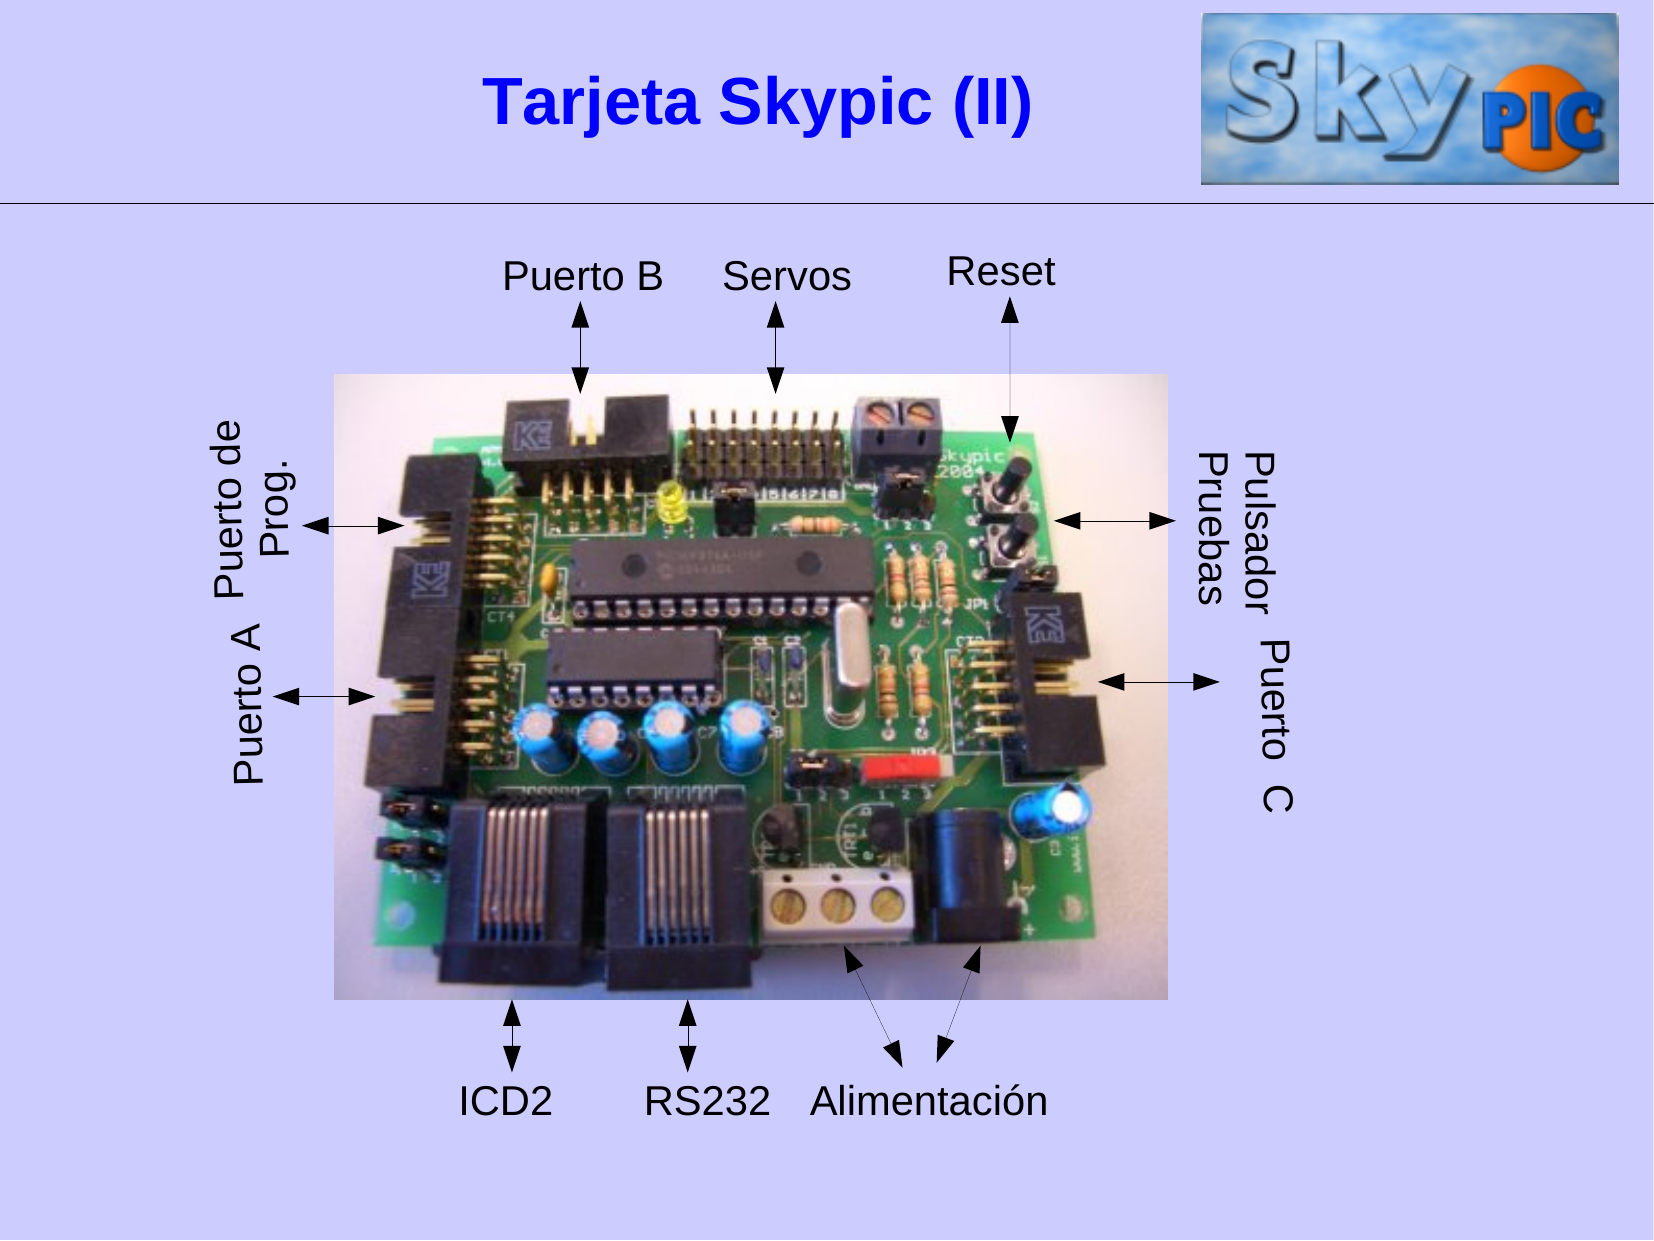

# Tarjeta Skypic (II)
Reset
Puerto B
Servos
Puerto de
Prog.
Pulsador
Pruebas
Puerto A
Puerto C
ICD2
RS232
Alimentación